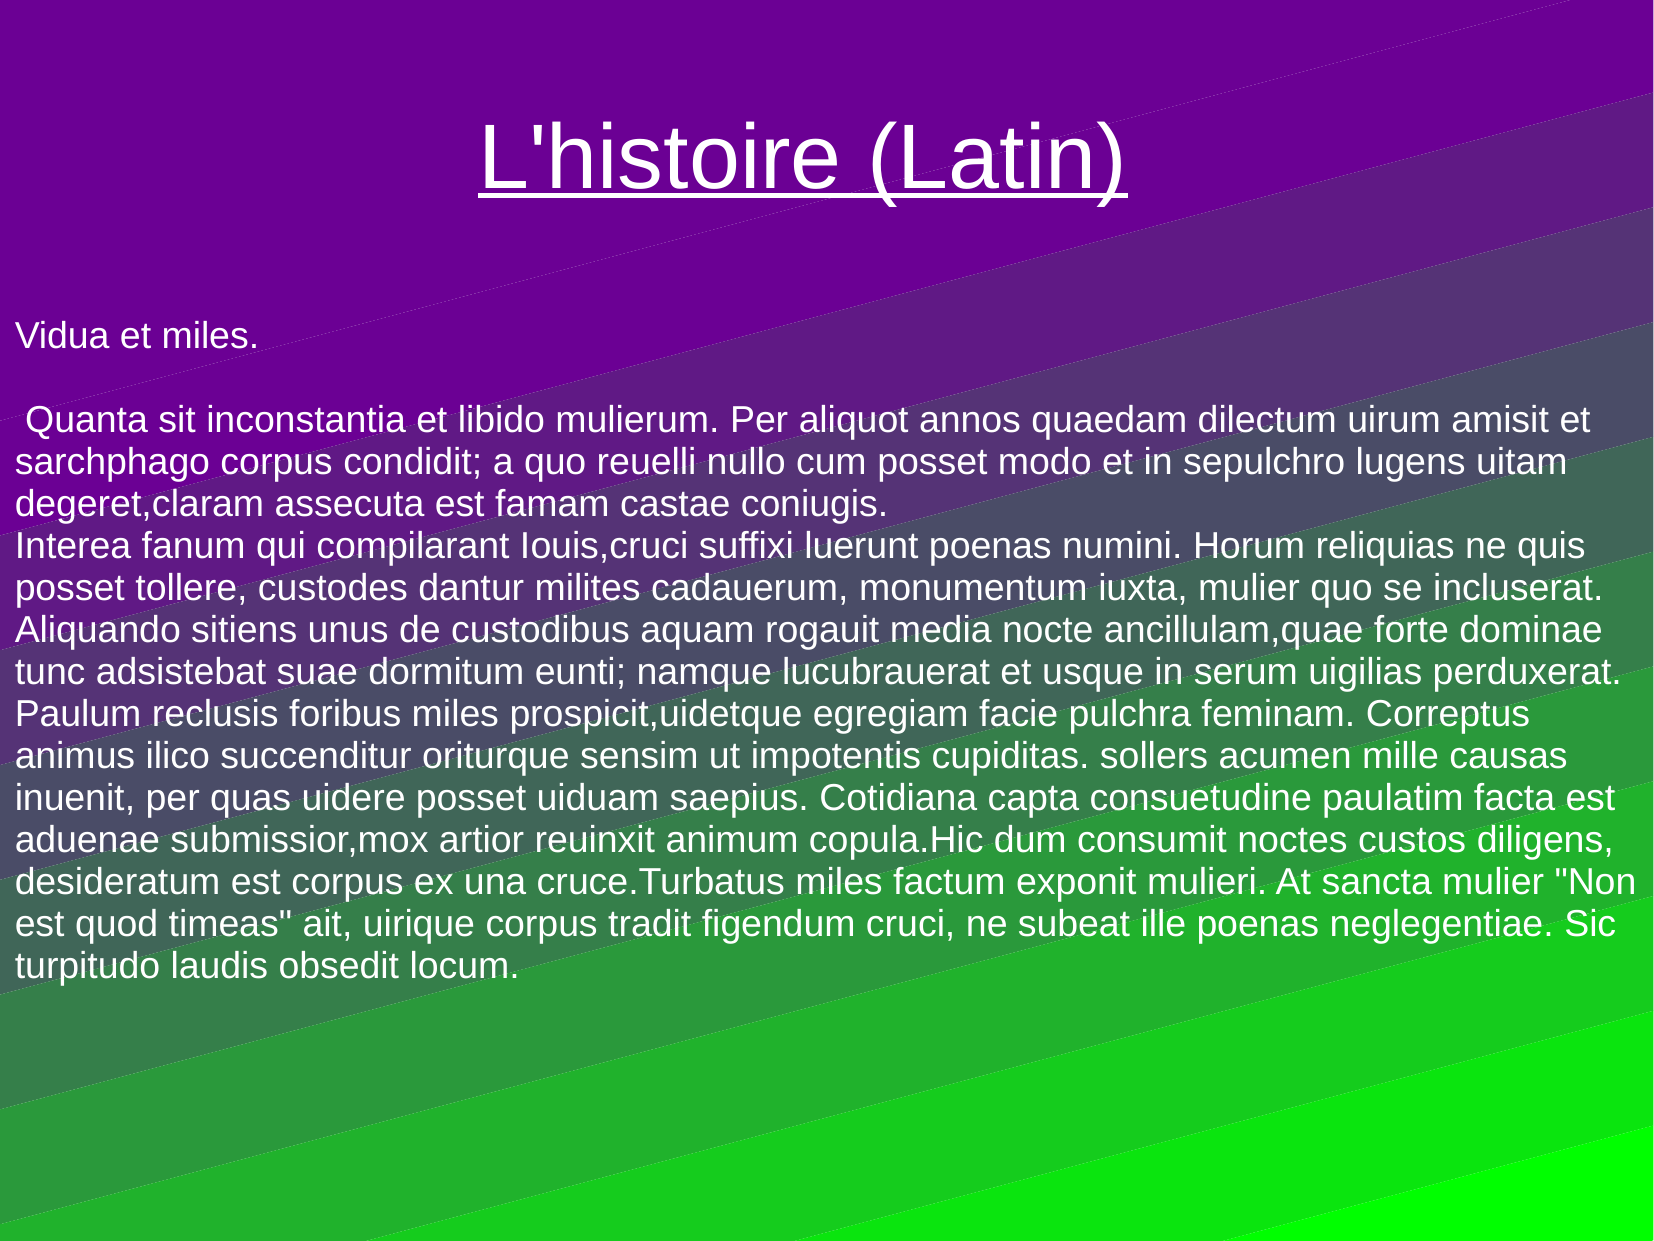

# L'histoire (Latin)
Vidua et miles.
 Quanta sit inconstantia et libido mulierum. Per aliquot annos quaedam dilectum uirum amisit et sarchphago corpus condidit; a quo reuelli nullo cum posset modo et in sepulchro lugens uitam degeret,claram assecuta est famam castae coniugis.
Interea fanum qui compilarant Iouis,cruci suffixi luerunt poenas numini. Horum reliquias ne quis posset tollere, custodes dantur milites cadauerum, monumentum iuxta, mulier quo se incluserat. Aliquando sitiens unus de custodibus aquam rogauit media nocte ancillulam,quae forte dominae tunc adsistebat suae dormitum eunti; namque lucubrauerat et usque in serum uigilias perduxerat. Paulum reclusis foribus miles prospicit,uidetque egregiam facie pulchra feminam. Correptus animus ilico succenditur oriturque sensim ut impotentis cupiditas. sollers acumen mille causas inuenit, per quas uidere posset uiduam saepius. Cotidiana capta consuetudine paulatim facta est aduenae submissior,mox artior reuinxit animum copula.Hic dum consumit noctes custos diligens, desideratum est corpus ex una cruce.Turbatus miles factum exponit mulieri. At sancta mulier "Non est quod timeas" ait, uirique corpus tradit figendum cruci, ne subeat ille poenas neglegentiae. Sic turpitudo laudis obsedit locum.